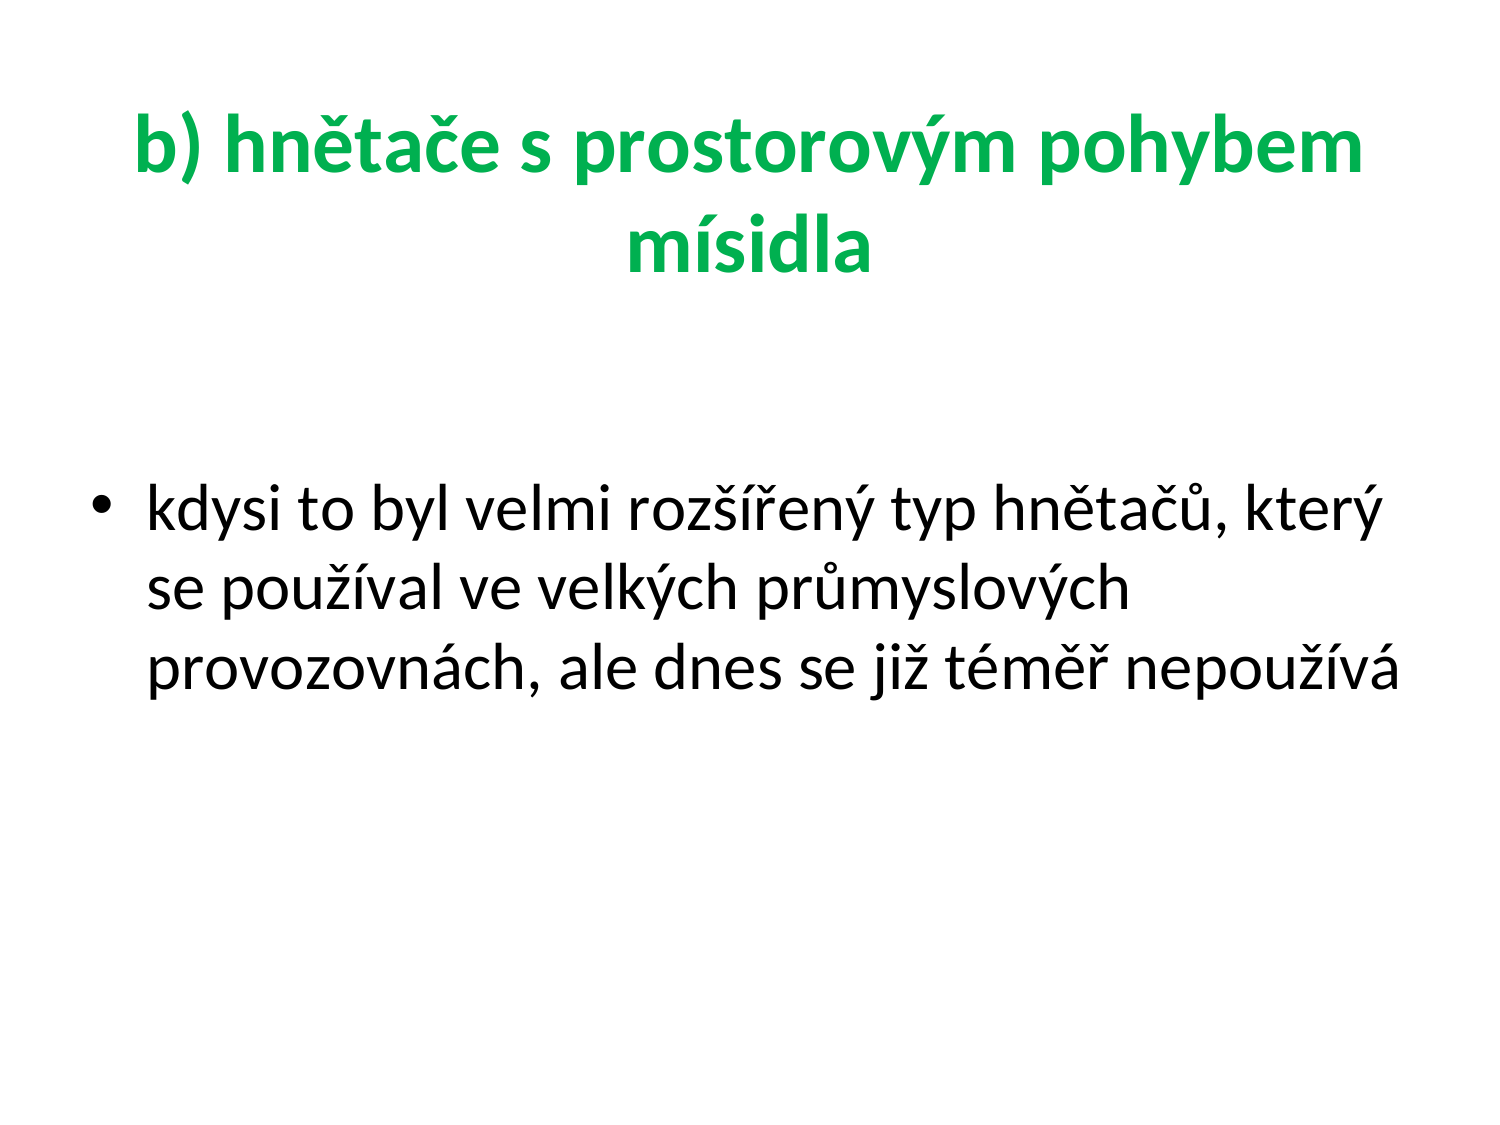

# b) hnětače s prostorovým pohybem mísidla
kdysi to byl velmi rozšířený typ hnětačů, který se používal ve velkých průmyslových provozovnách, ale dnes se již téměř nepoužívá